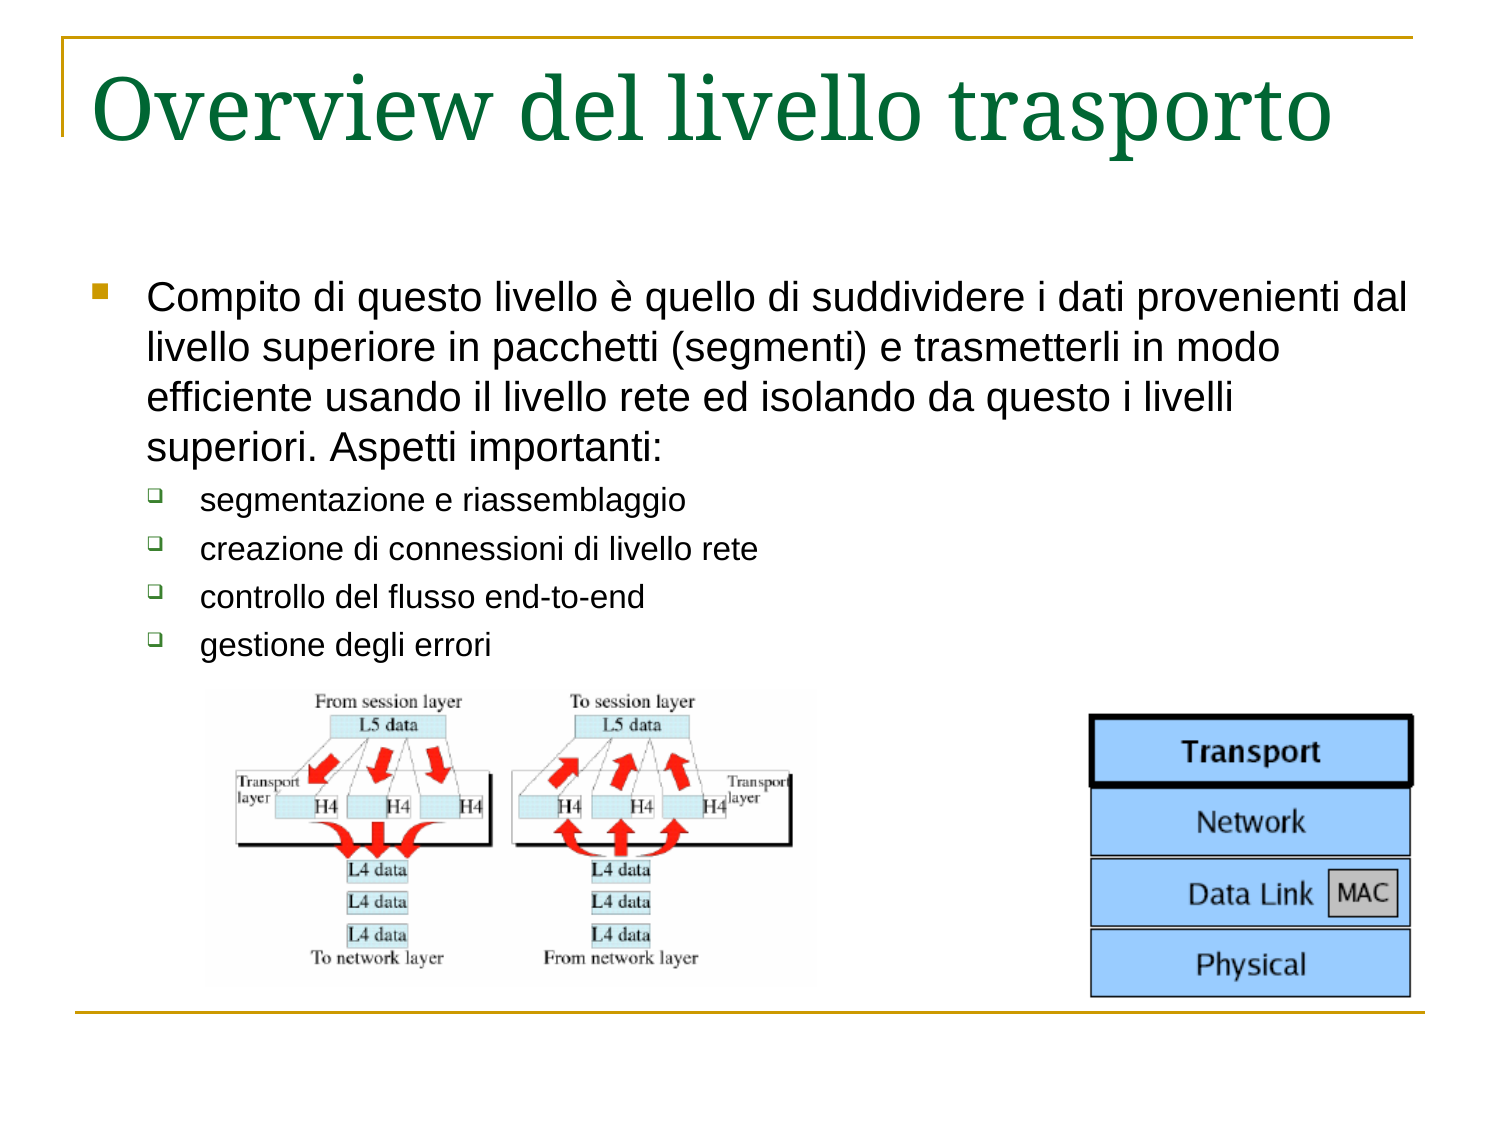

# Overview del livello trasporto
Compito di questo livello è quello di suddividere i dati provenienti dal livello superiore in pacchetti (segmenti) e trasmetterli in modo efficiente usando il livello rete ed isolando da questo i livelli superiori. Aspetti importanti:
segmentazione e riassemblaggio
creazione di connessioni di livello rete
controllo del flusso end-to-end
gestione degli errori